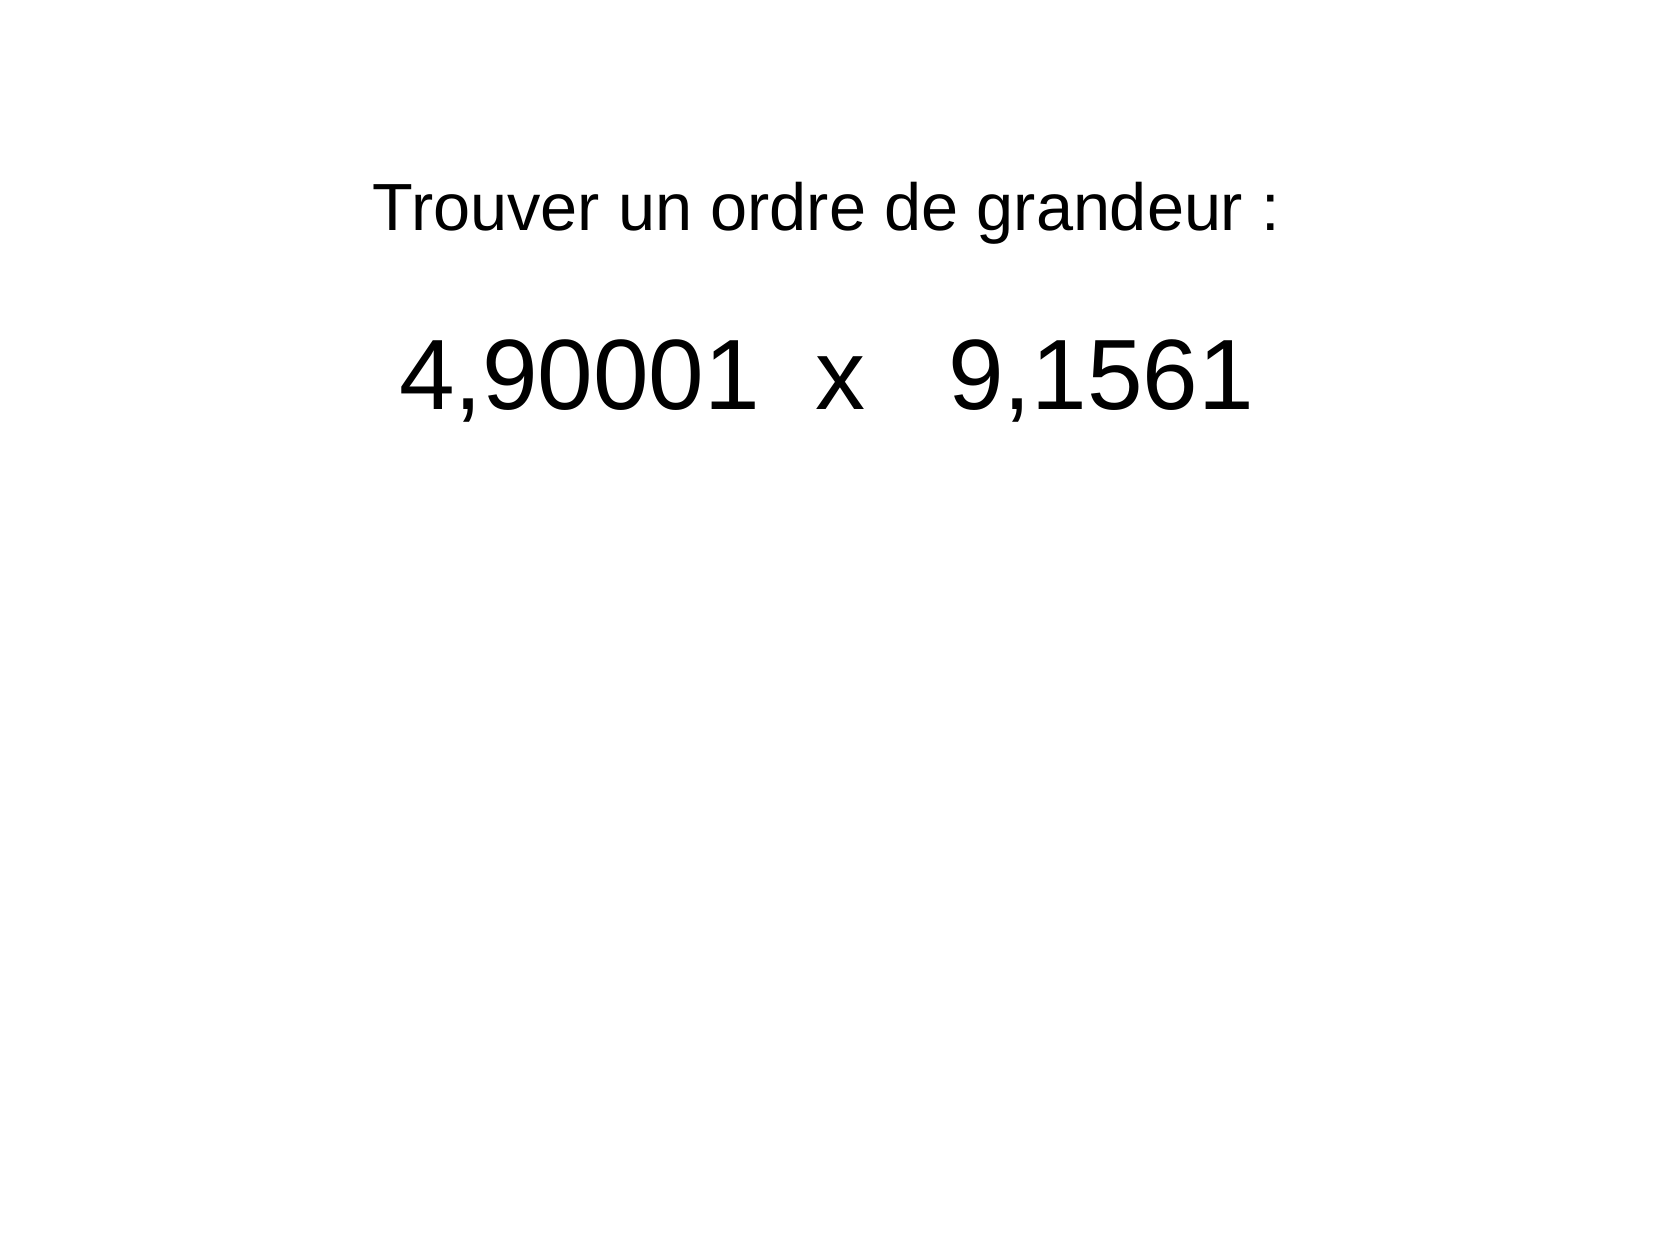

# Trouver un ordre de grandeur :
4,90001 x 9,1561